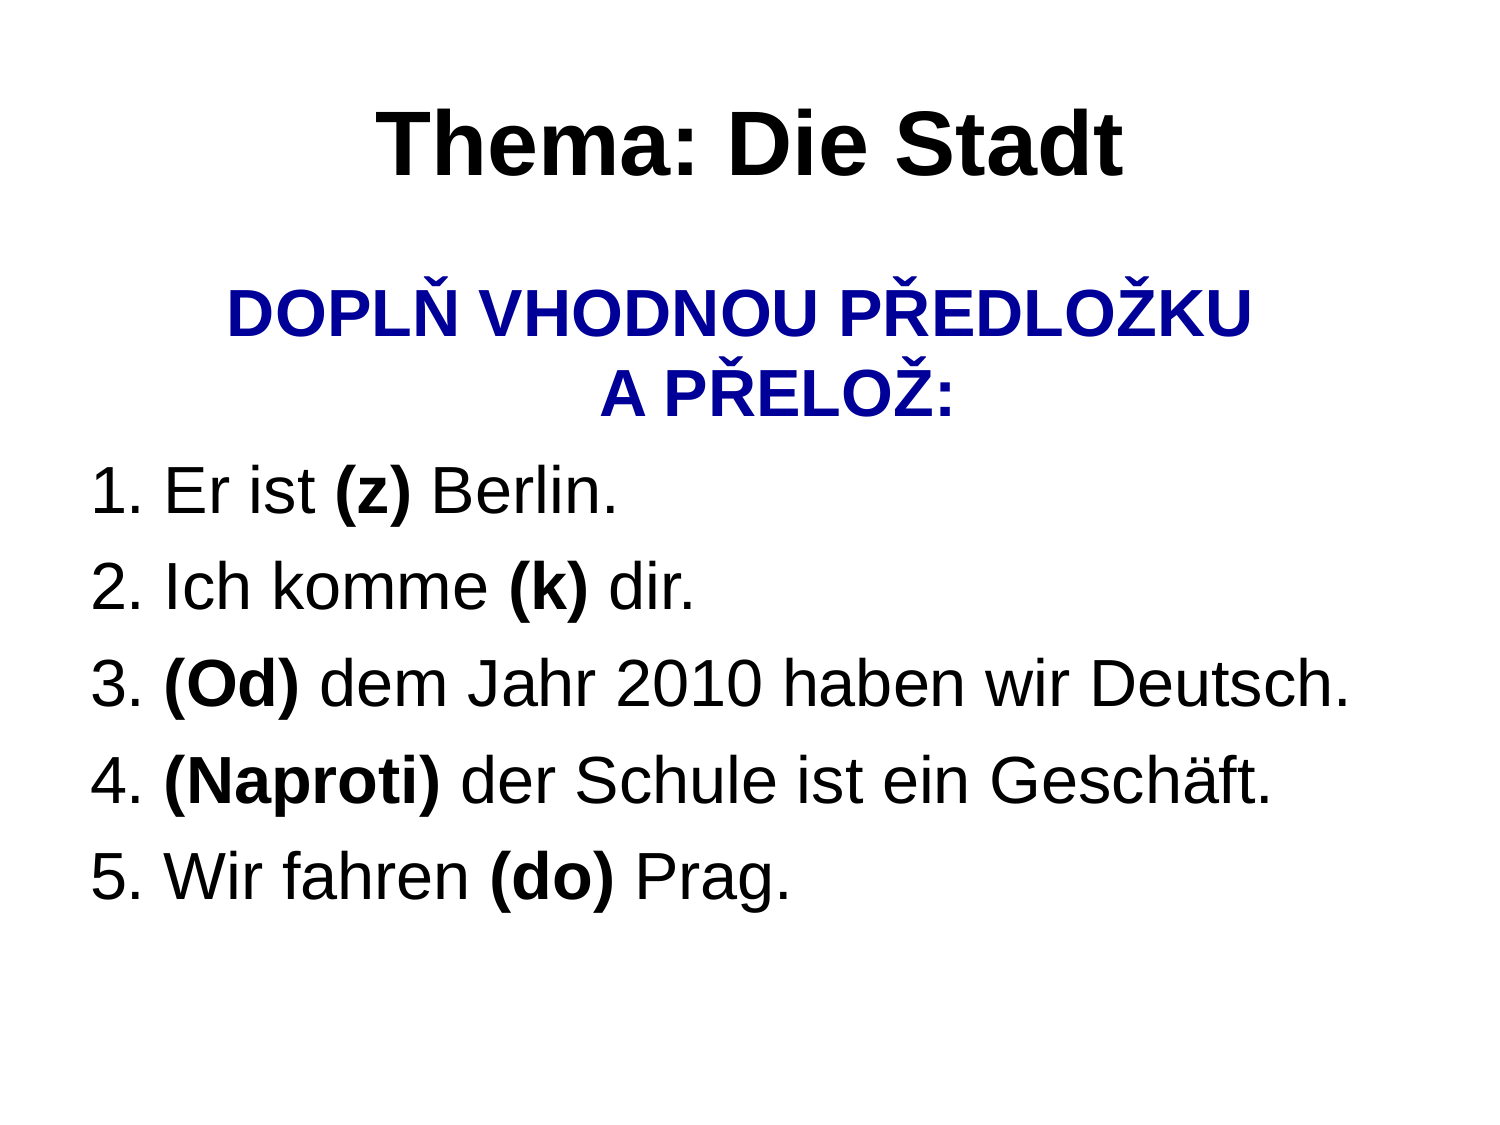

# Thema: Die Stadt
DOPLŇ VHODNOU PŘEDLOŽKU
A PŘELOŽ:
1. Er ist (z) Berlin.
2. Ich komme (k) dir.
3. (Od) dem Jahr 2010 haben wir Deutsch.
4. (Naproti) der Schule ist ein Geschäft.
5. Wir fahren (do) Prag.